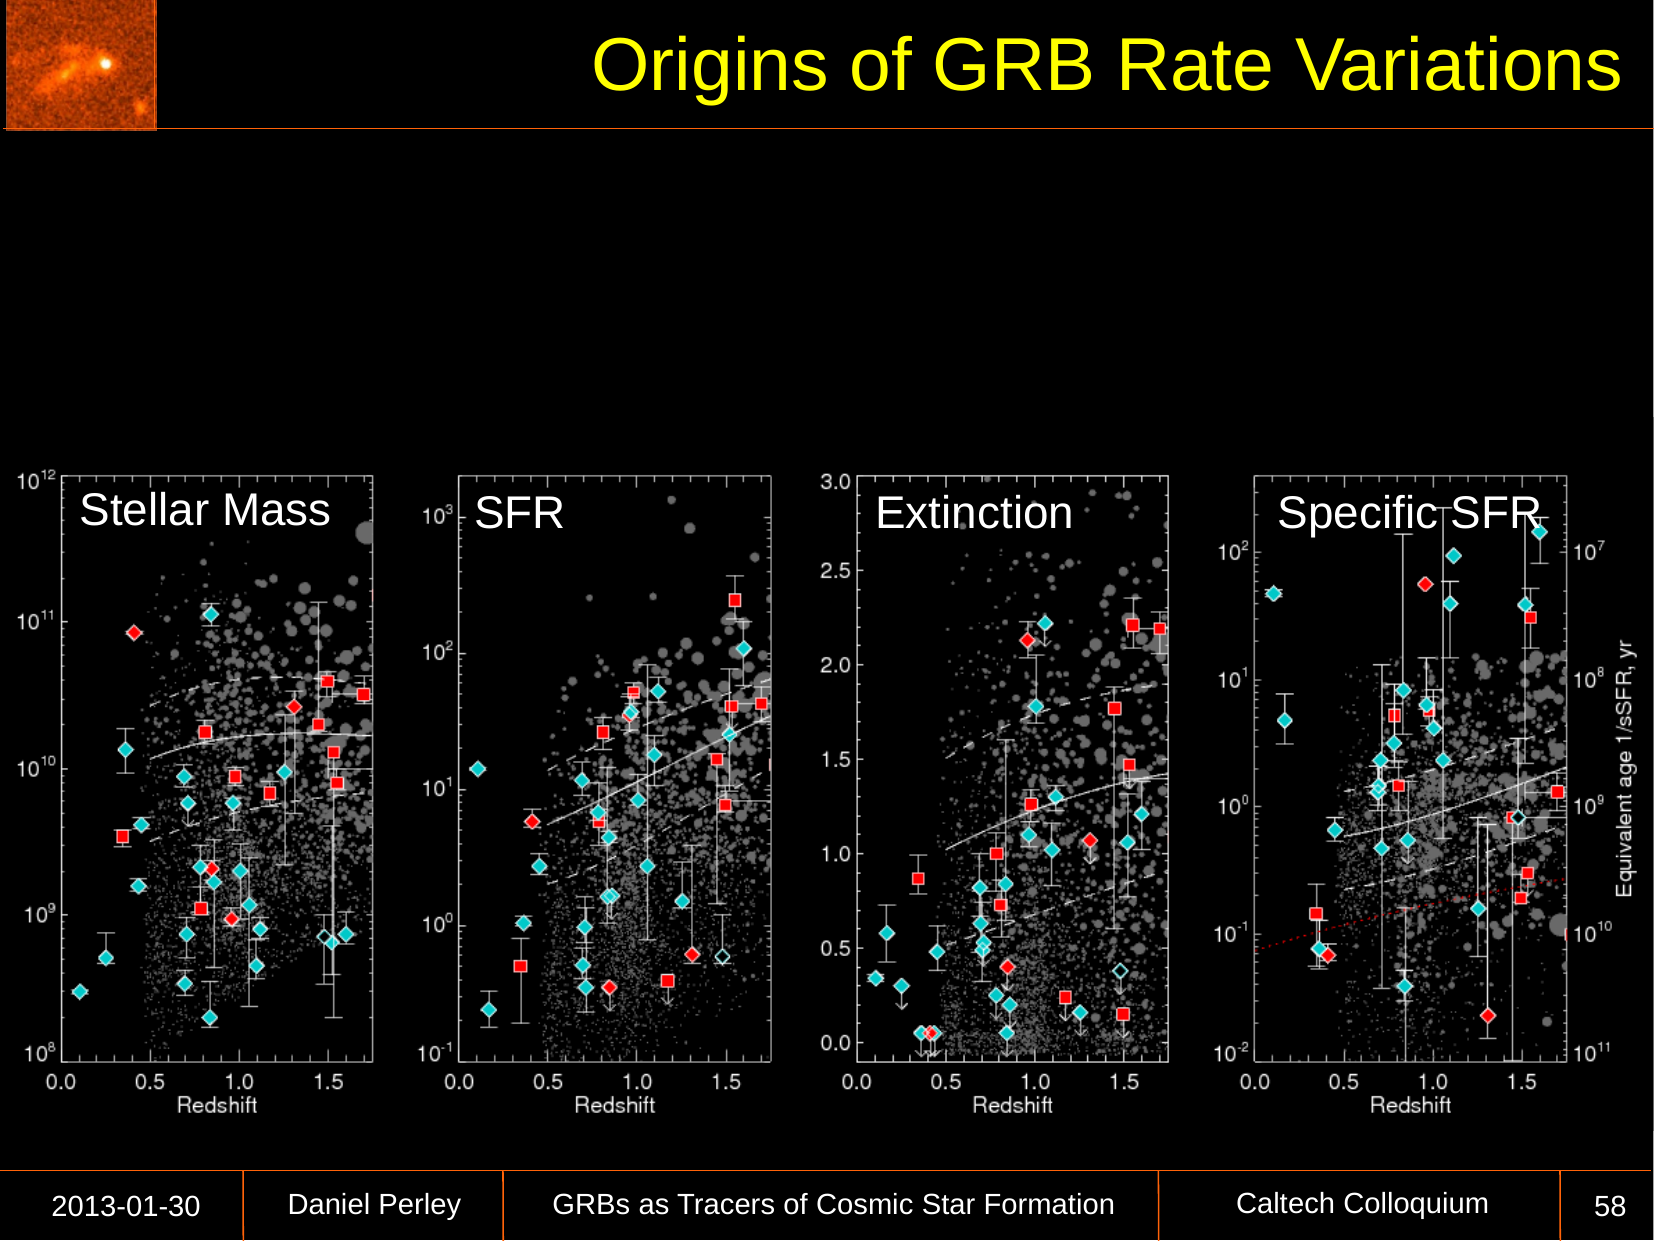

# Origins of GRB Rate Variations
Stellar Mass
SFR
Extinction
Specific SFR
2013-01-30
58